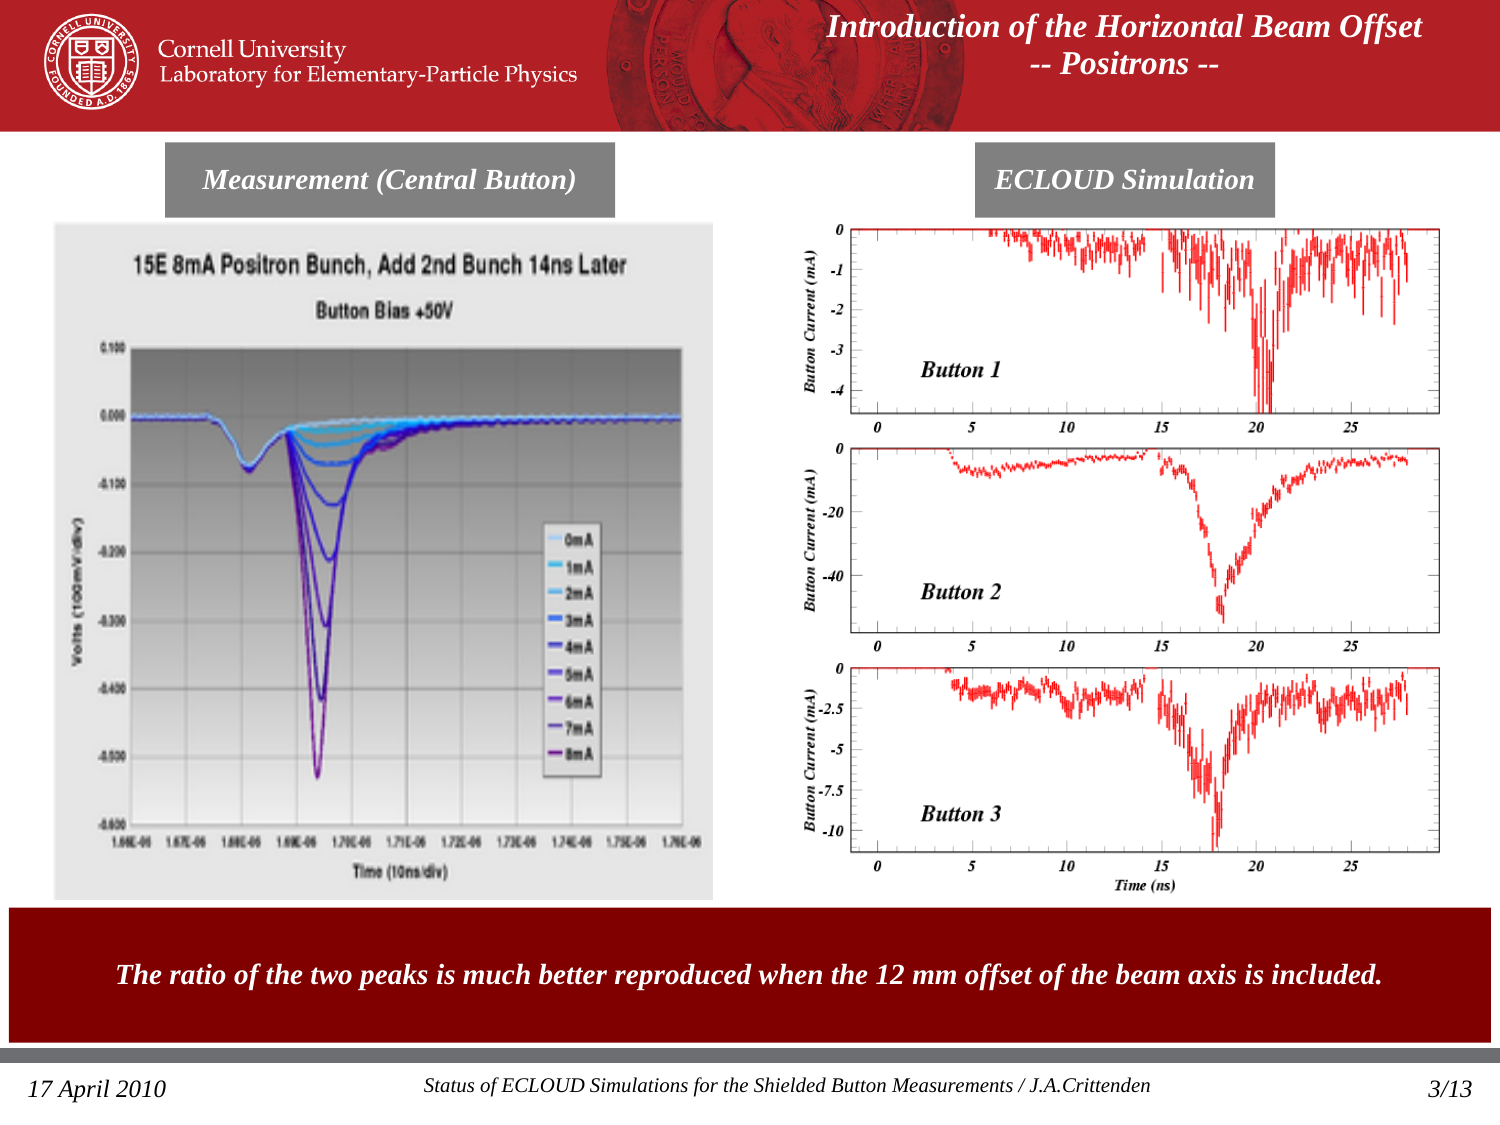

Introduction of the Horizontal Beam Offset
-- Positrons --
Measurement (Central Button)
ECLOUD Simulation
The ratio of the two peaks is much better reproduced when the 12 mm offset of the beam axis is included.